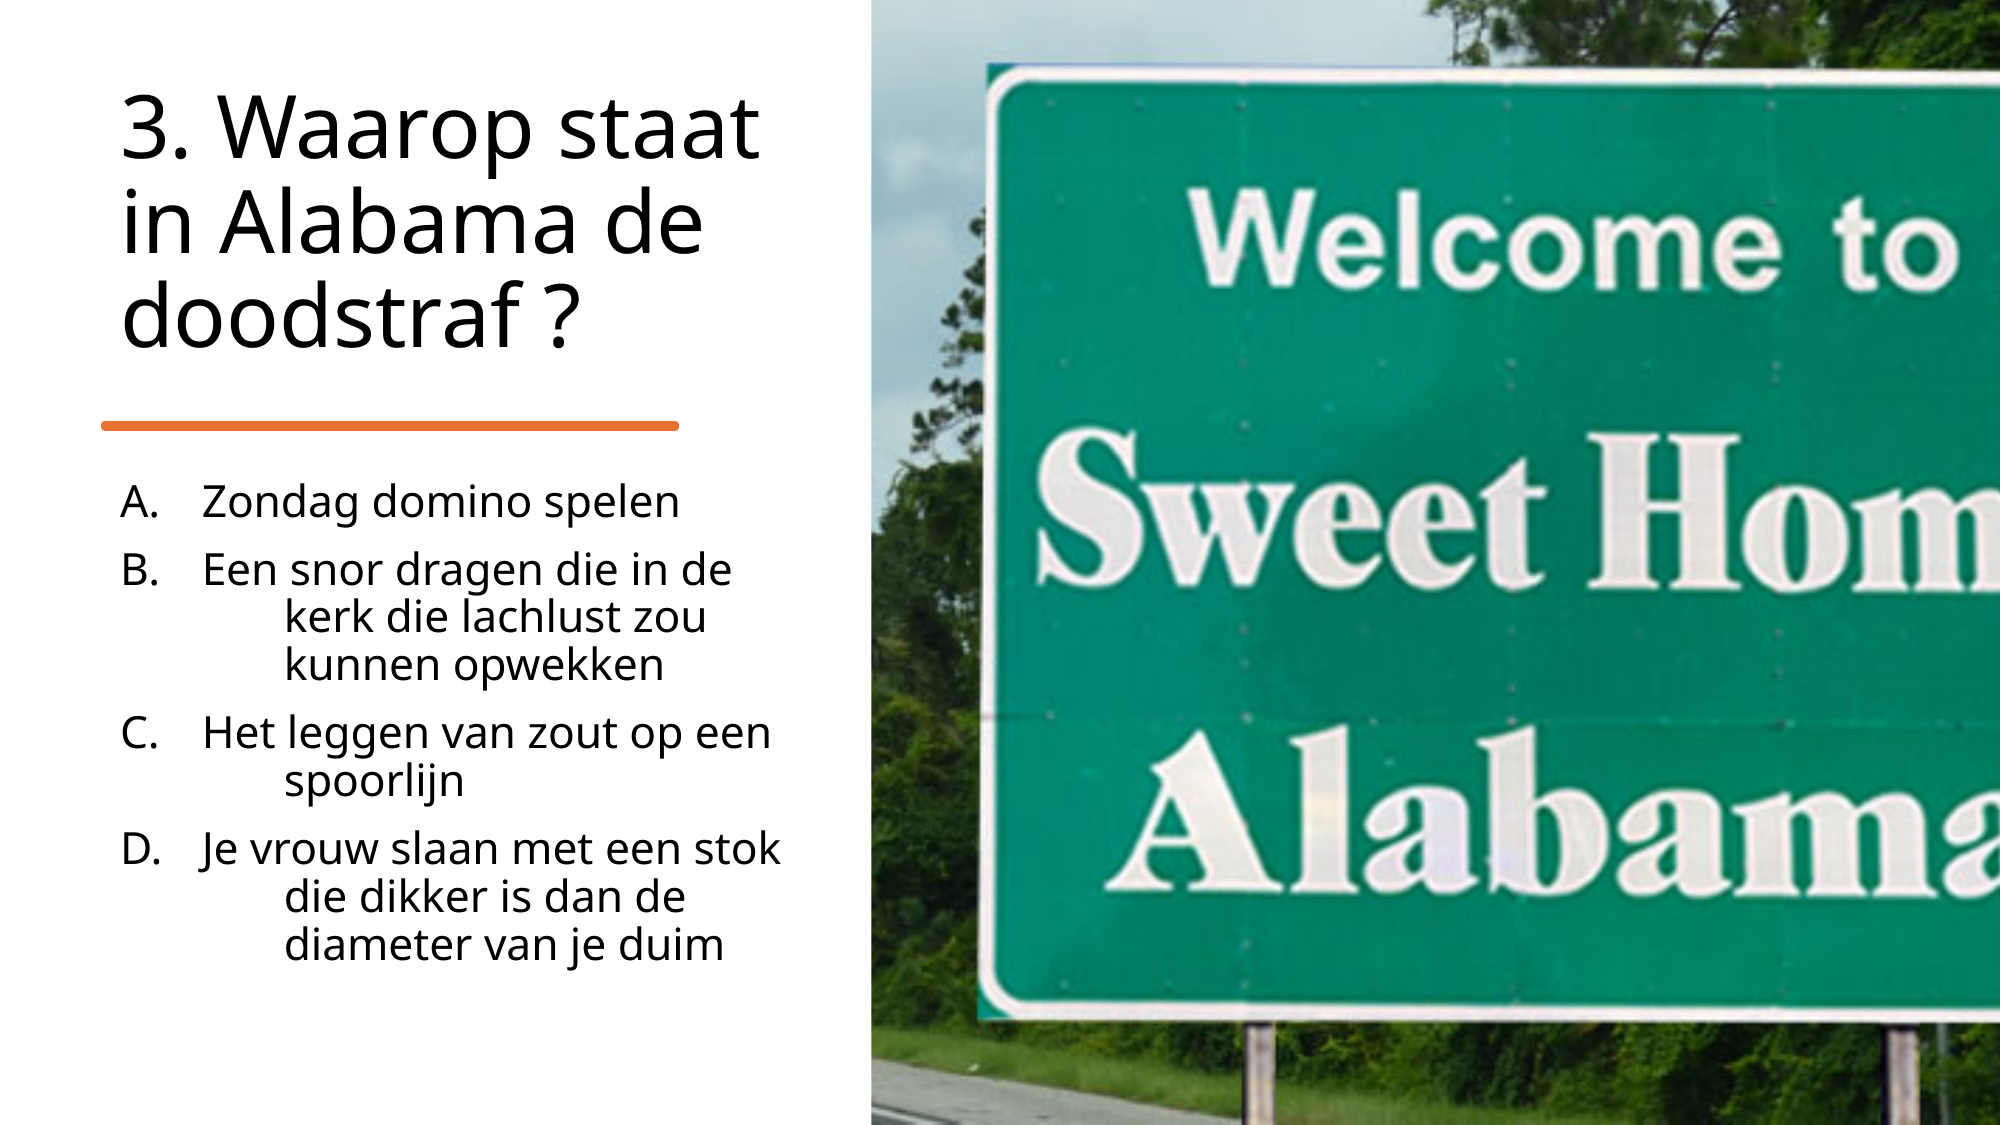

# 3. Waarop staat in Alabama de doodstraf ?
Zondag domino spelen
Een snor dragen die in de kerk die lachlust zou kunnen opwekken
Het leggen van zout op een spoorlijn
Je vrouw slaan met een stok die dikker is dan de diameter van je duim